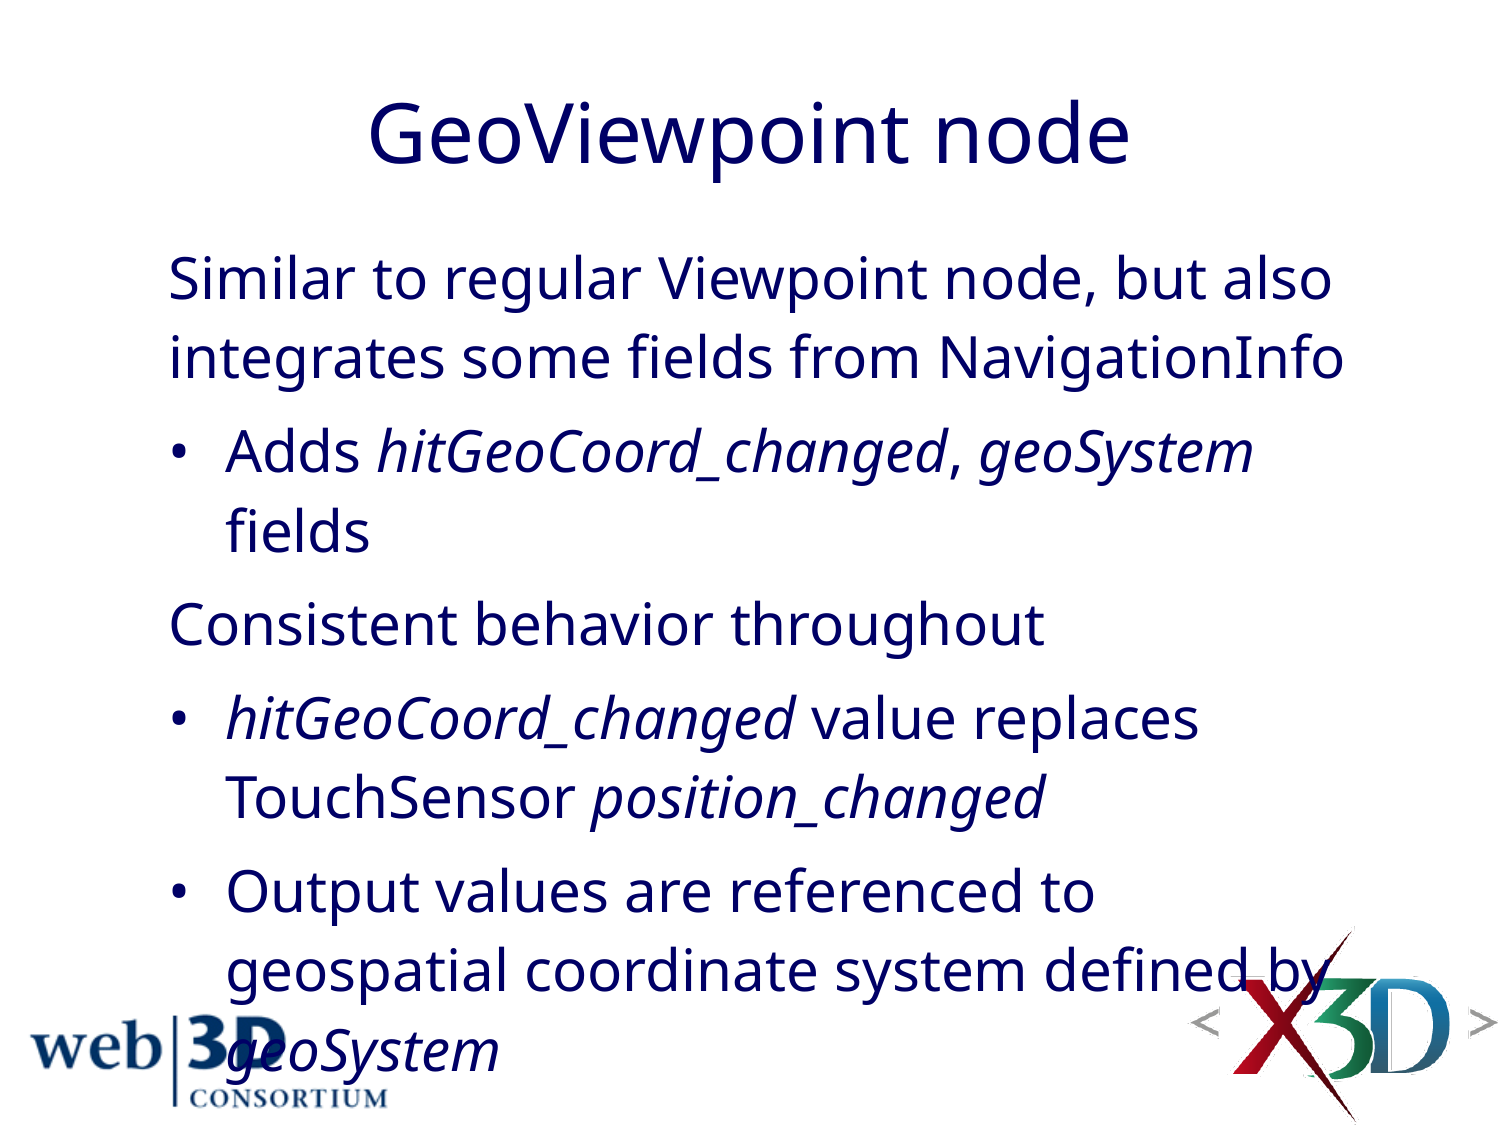

# GeoViewpoint node
Similar to regular Viewpoint node, but also integrates some fields from NavigationInfo
Adds hitGeoCoord_changed, geoSystem fields
Consistent behavior throughout
hitGeoCoord_changed value replaces TouchSensor position_changed
Output values are referenced to geospatial coordinate system defined by geoSystem